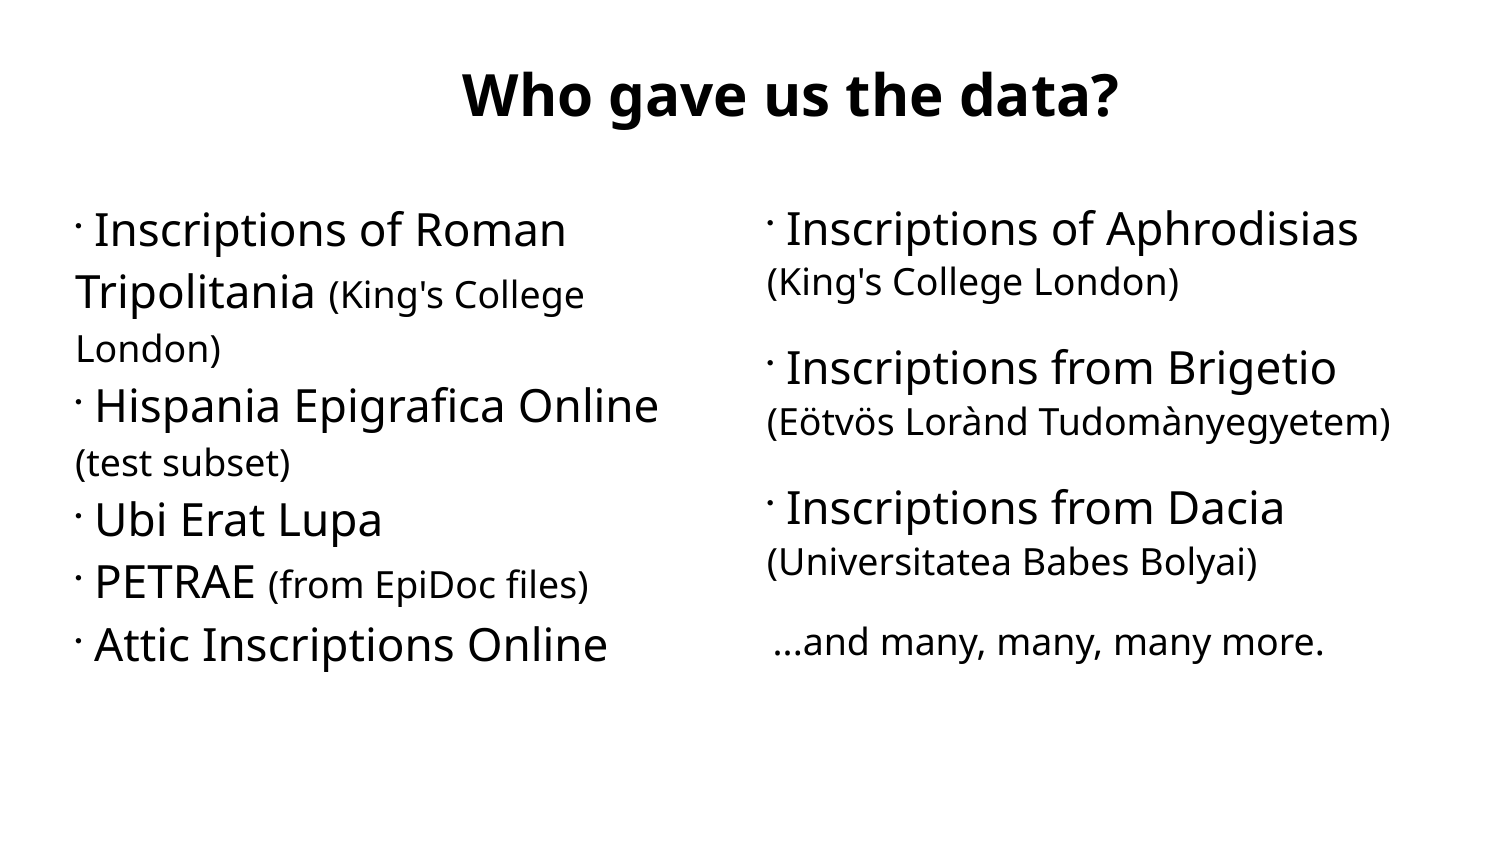

Who gave us the data?
# Inscriptions of Roman Tripolitania (King's College London)
 Hispania Epigrafica Online (test subset)
 Ubi Erat Lupa
 PETRAE (from EpiDoc files)
 Attic Inscriptions Online
 Inscriptions of Aphrodisias (King's College London)
 Inscriptions from Brigetio (Eötvös Lorànd Tudomànyegyetem)
 Inscriptions from Dacia (Universitatea Babes Bolyai)
...and many, many, many more.